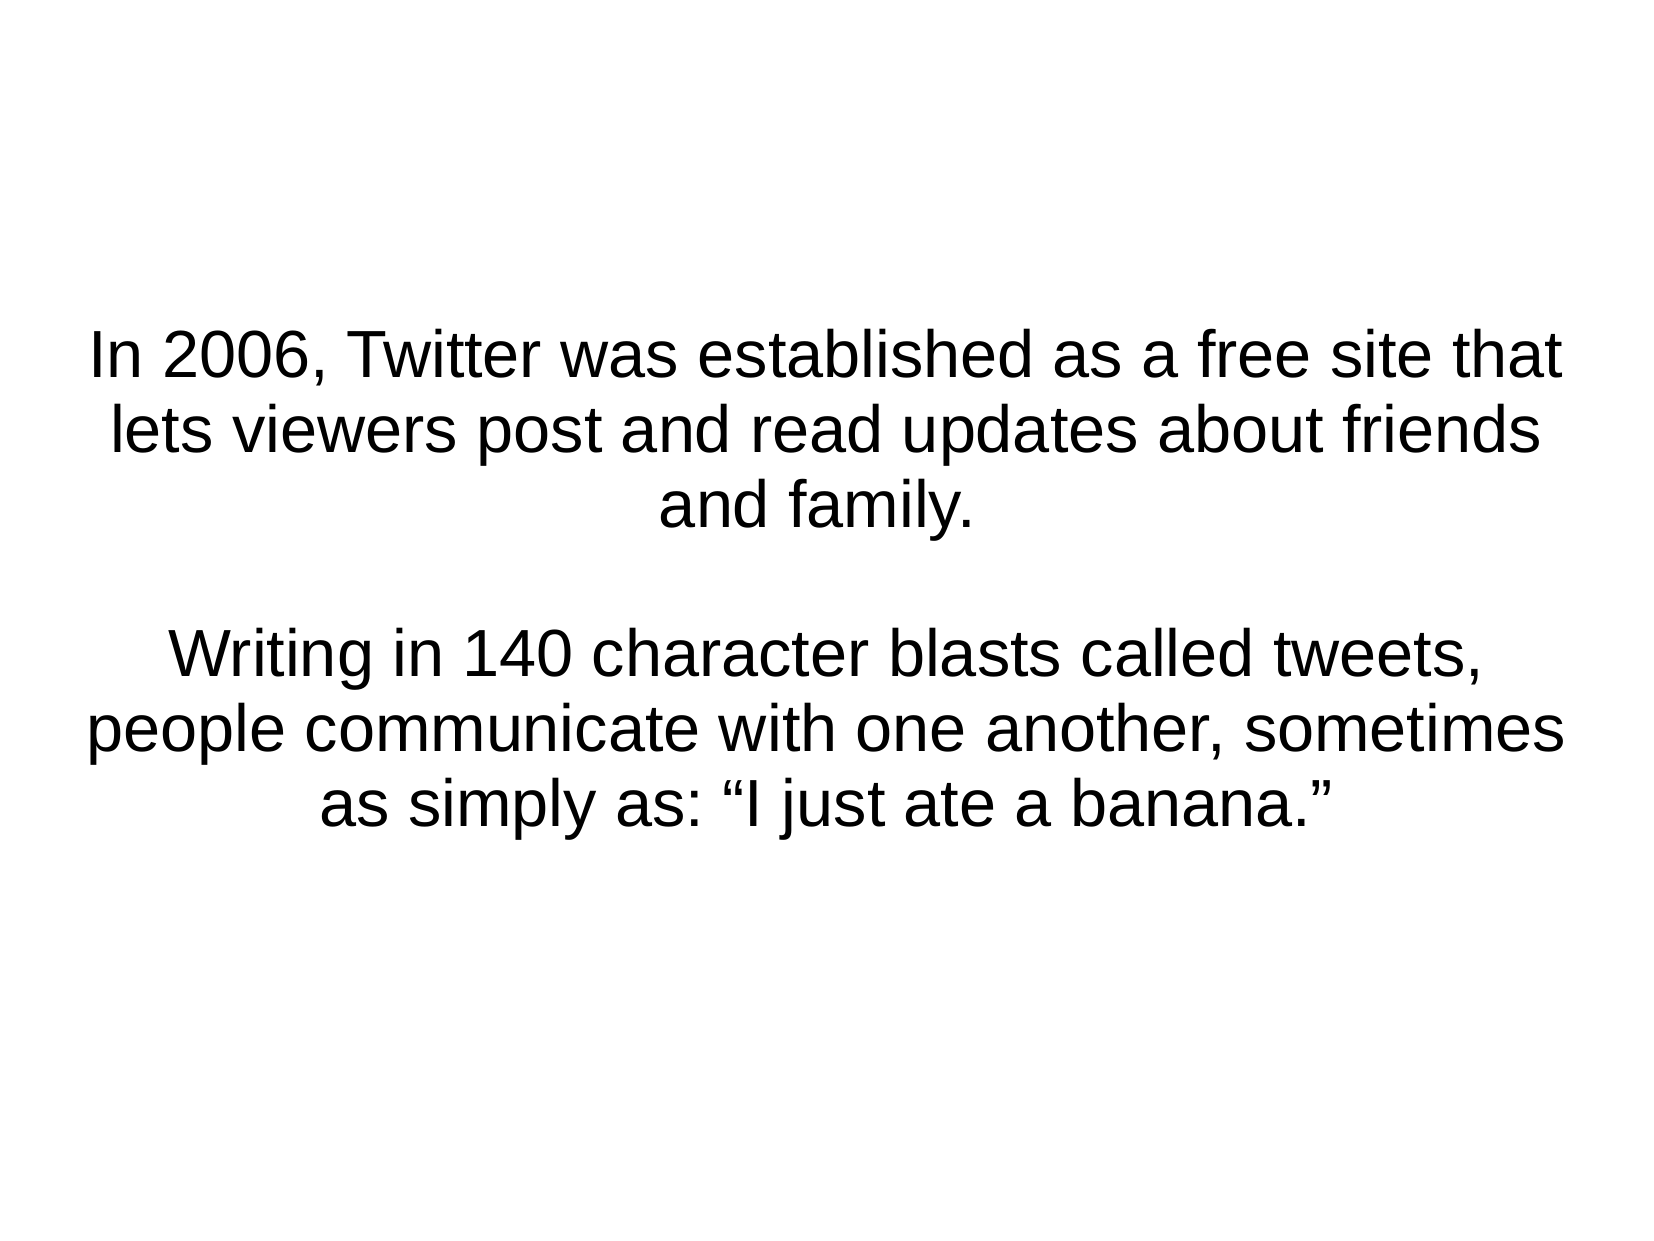

# In 2006, Twitter was established as a free site that lets viewers post and read updates about friends and family.
Writing in 140 character blasts called tweets, people communicate with one another, sometimes as simply as: “I just ate a banana.”